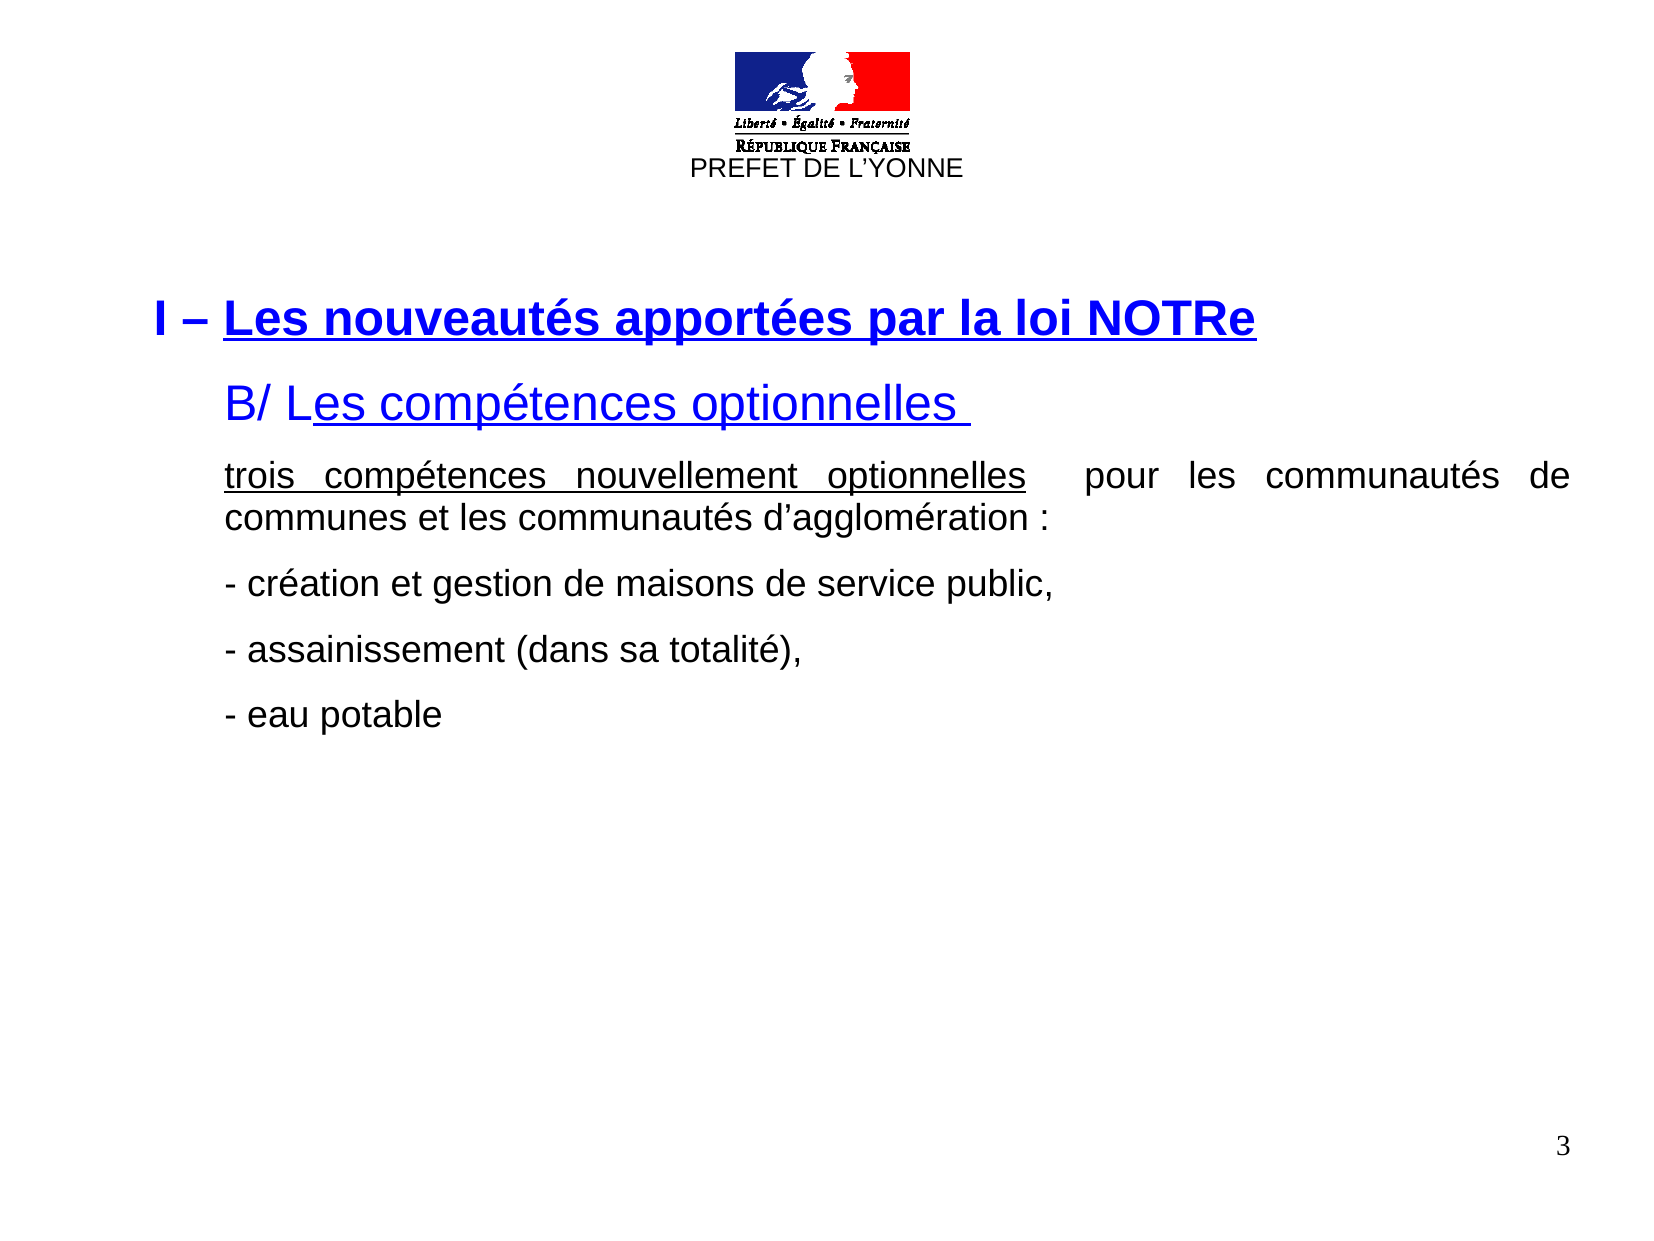

# PREFET DE L’YONNE
I – Les nouveautés apportées par la loi NOTRe
B/ Les compétences optionnelles
trois compétences nouvellement optionnelles pour les communautés de communes et les communautés d’agglomération :
- création et gestion de maisons de service public,
- assainissement (dans sa totalité),
- eau potable
3